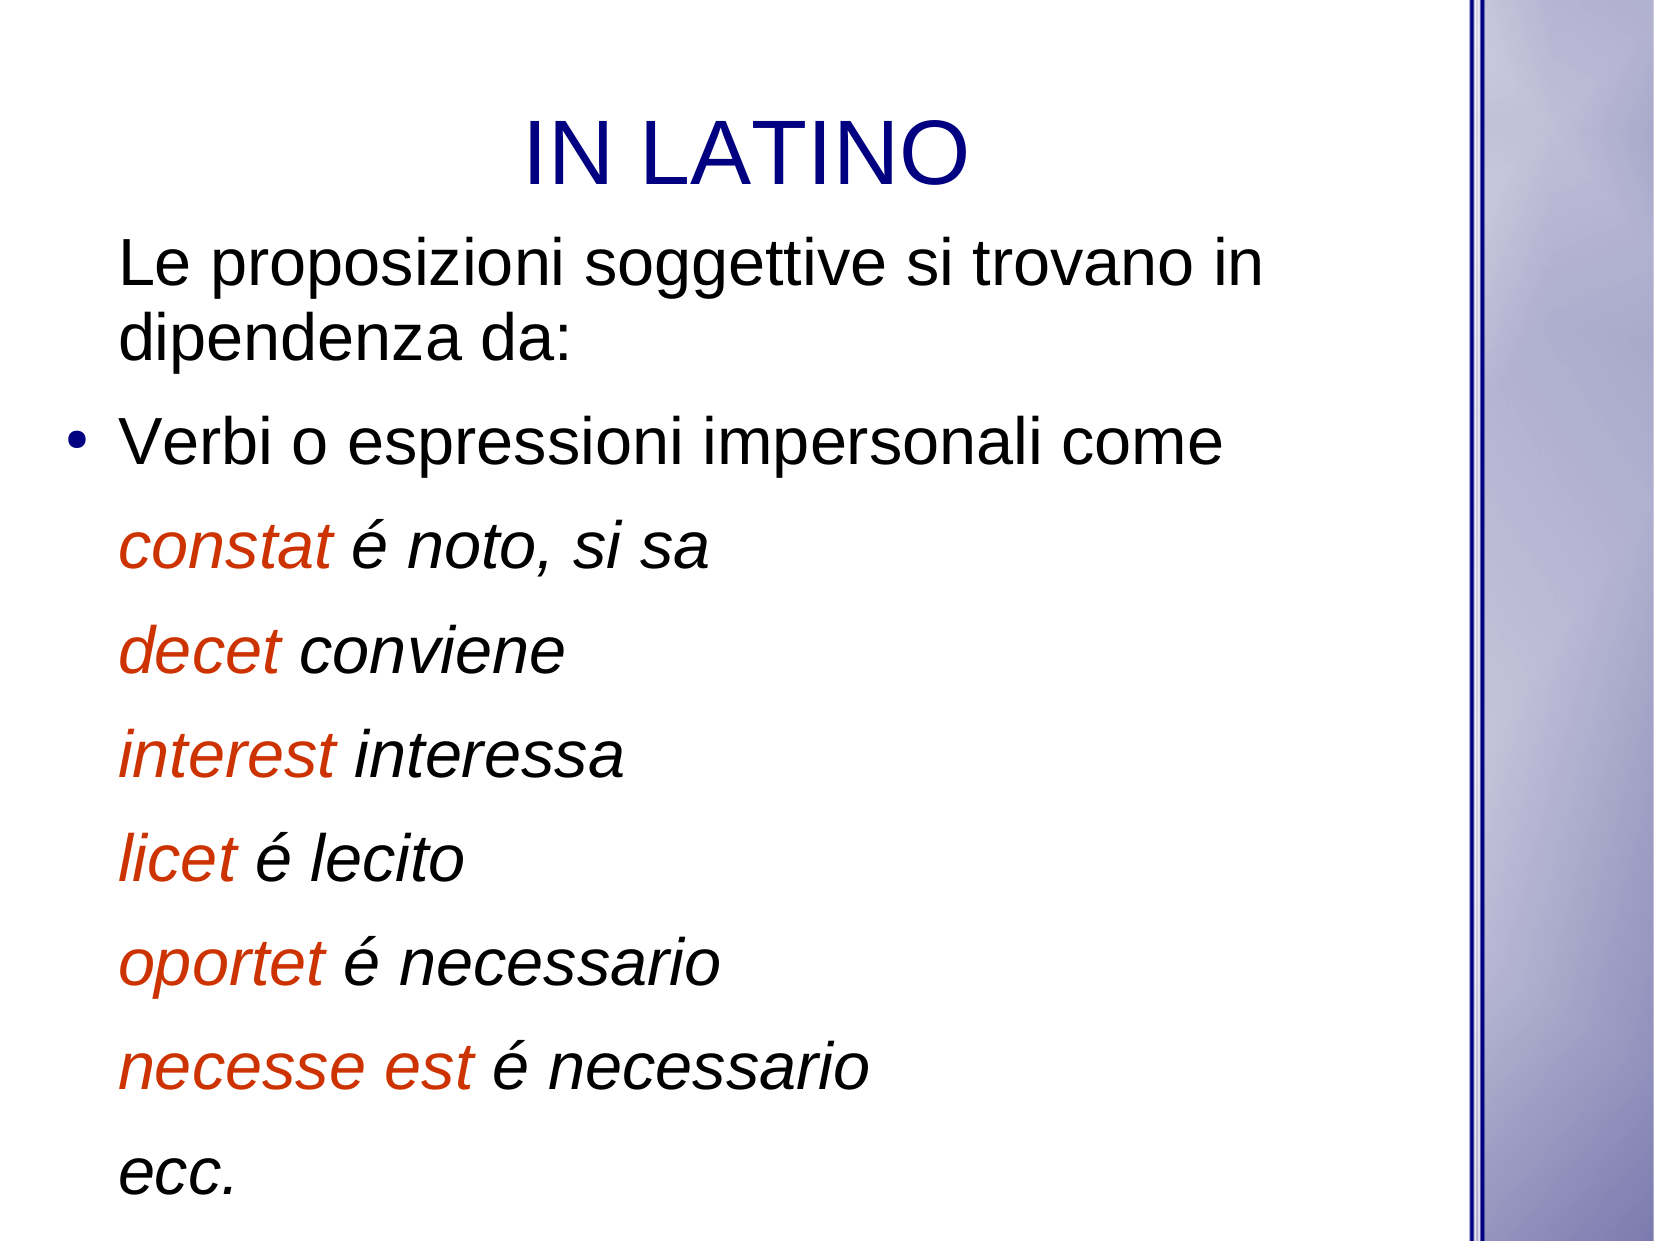

# IN LATINO
Le proposizioni soggettive si trovano in dipendenza da:
Verbi o espressioni impersonali come
constat é noto, si sa
decet conviene
interest interessa
licet é lecito
oportet é necessario
necesse est é necessario
ecc.